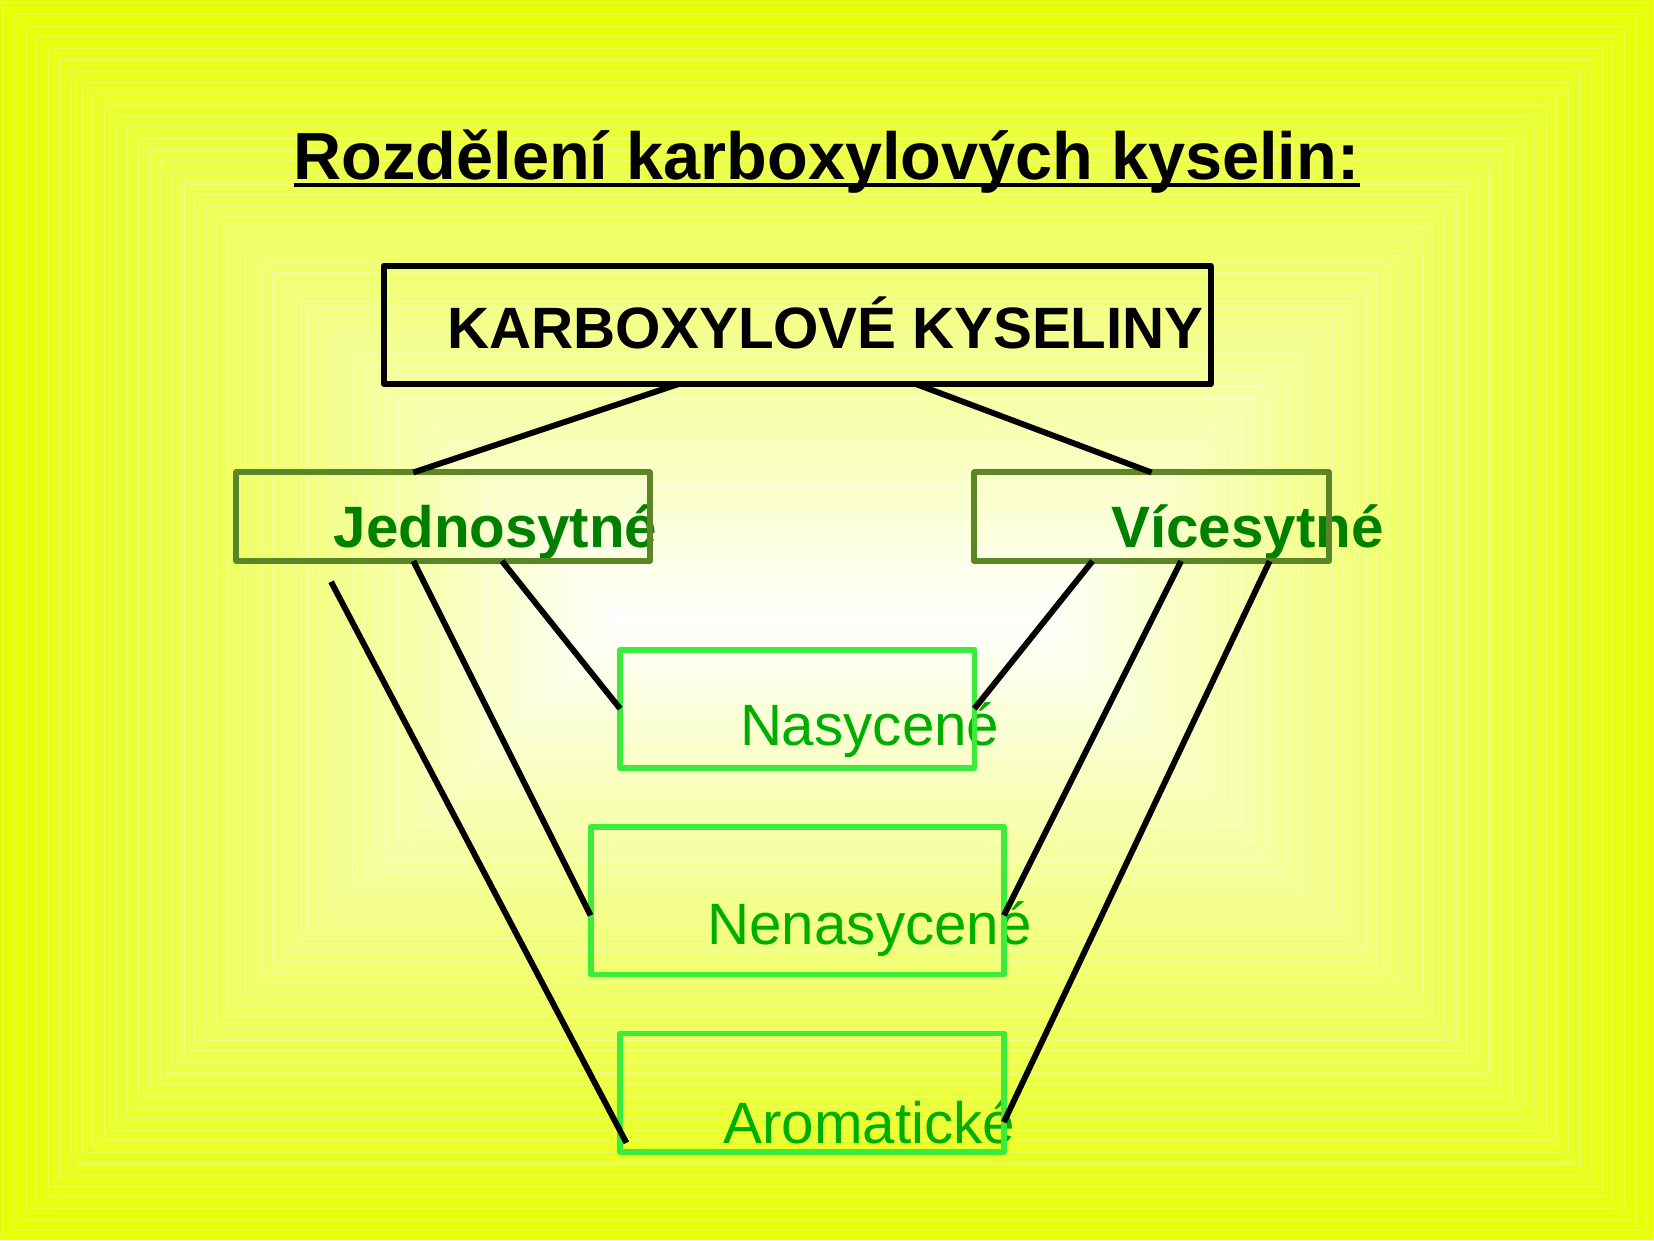

# Rozdělení karboxylových kyselin:
 KARBOXYLOVÉ KYSELINY
 Jednosytné Vícesytné
 Nasycené
 Nenasycené
 Aromatické